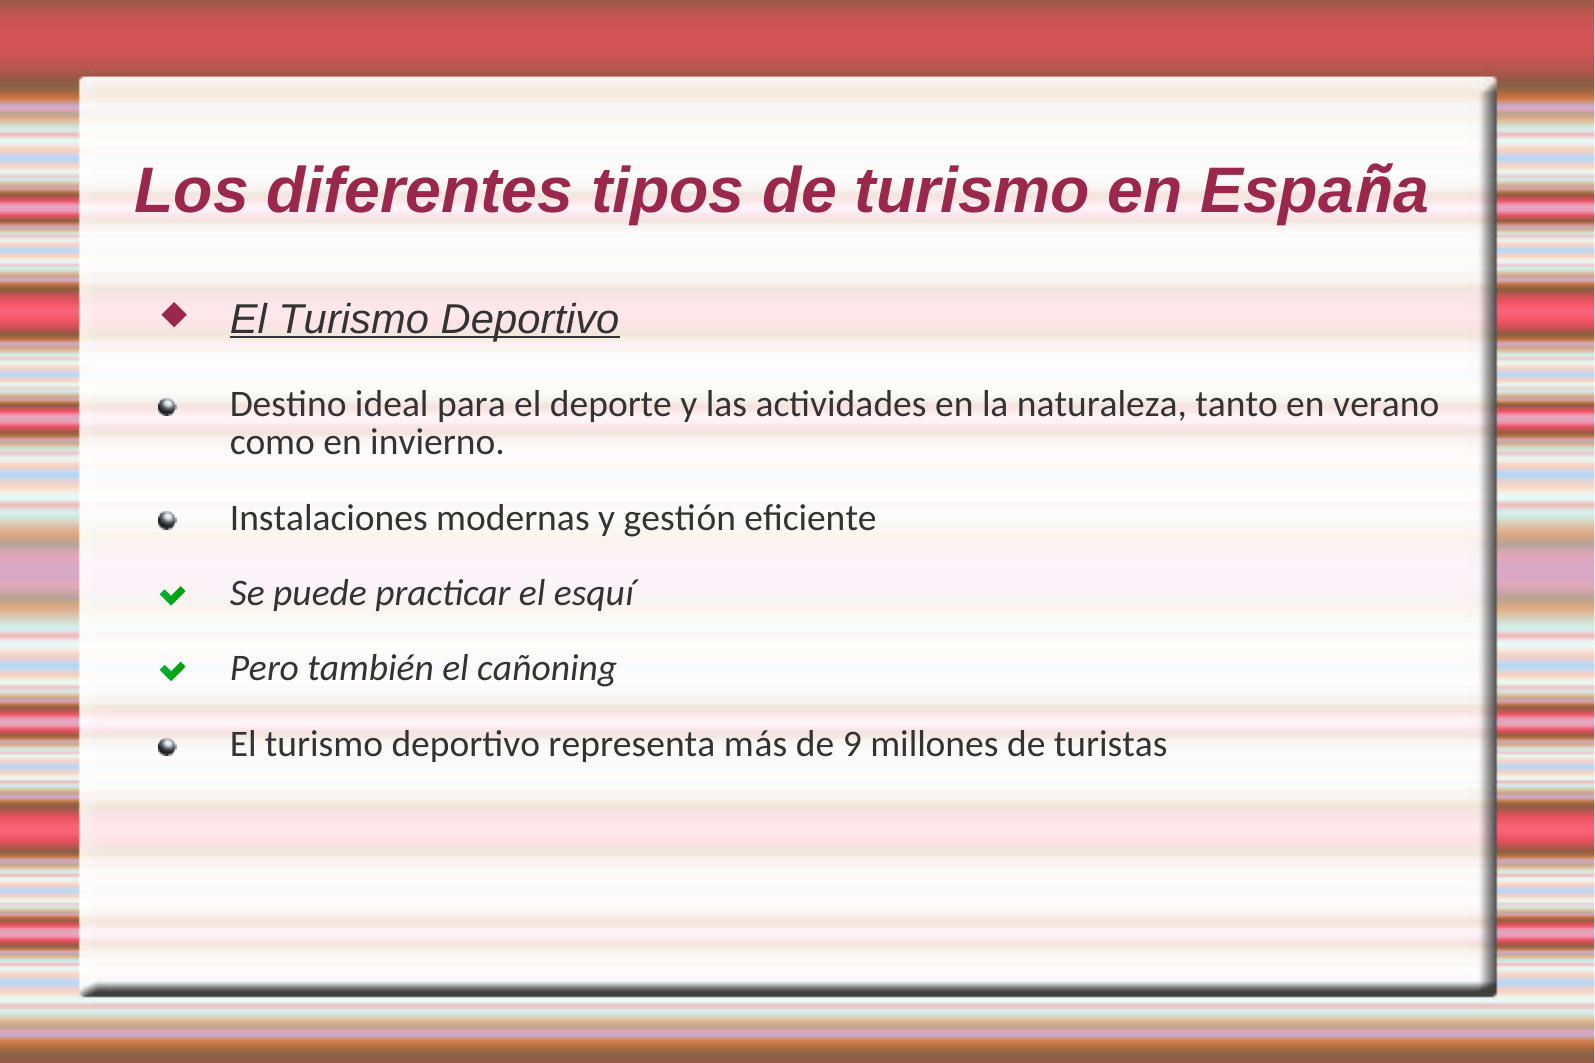

# Los diferentes tipos de turismo en España
El Turismo Deportivo
Destino ideal para el deporte y las actividades en la naturaleza, tanto en verano como en invierno.
Instalaciones modernas y gestión eficiente
Se puede practicar el esquí
Pero también el cañoning
El turismo deportivo representa más de 9 millones de turistas